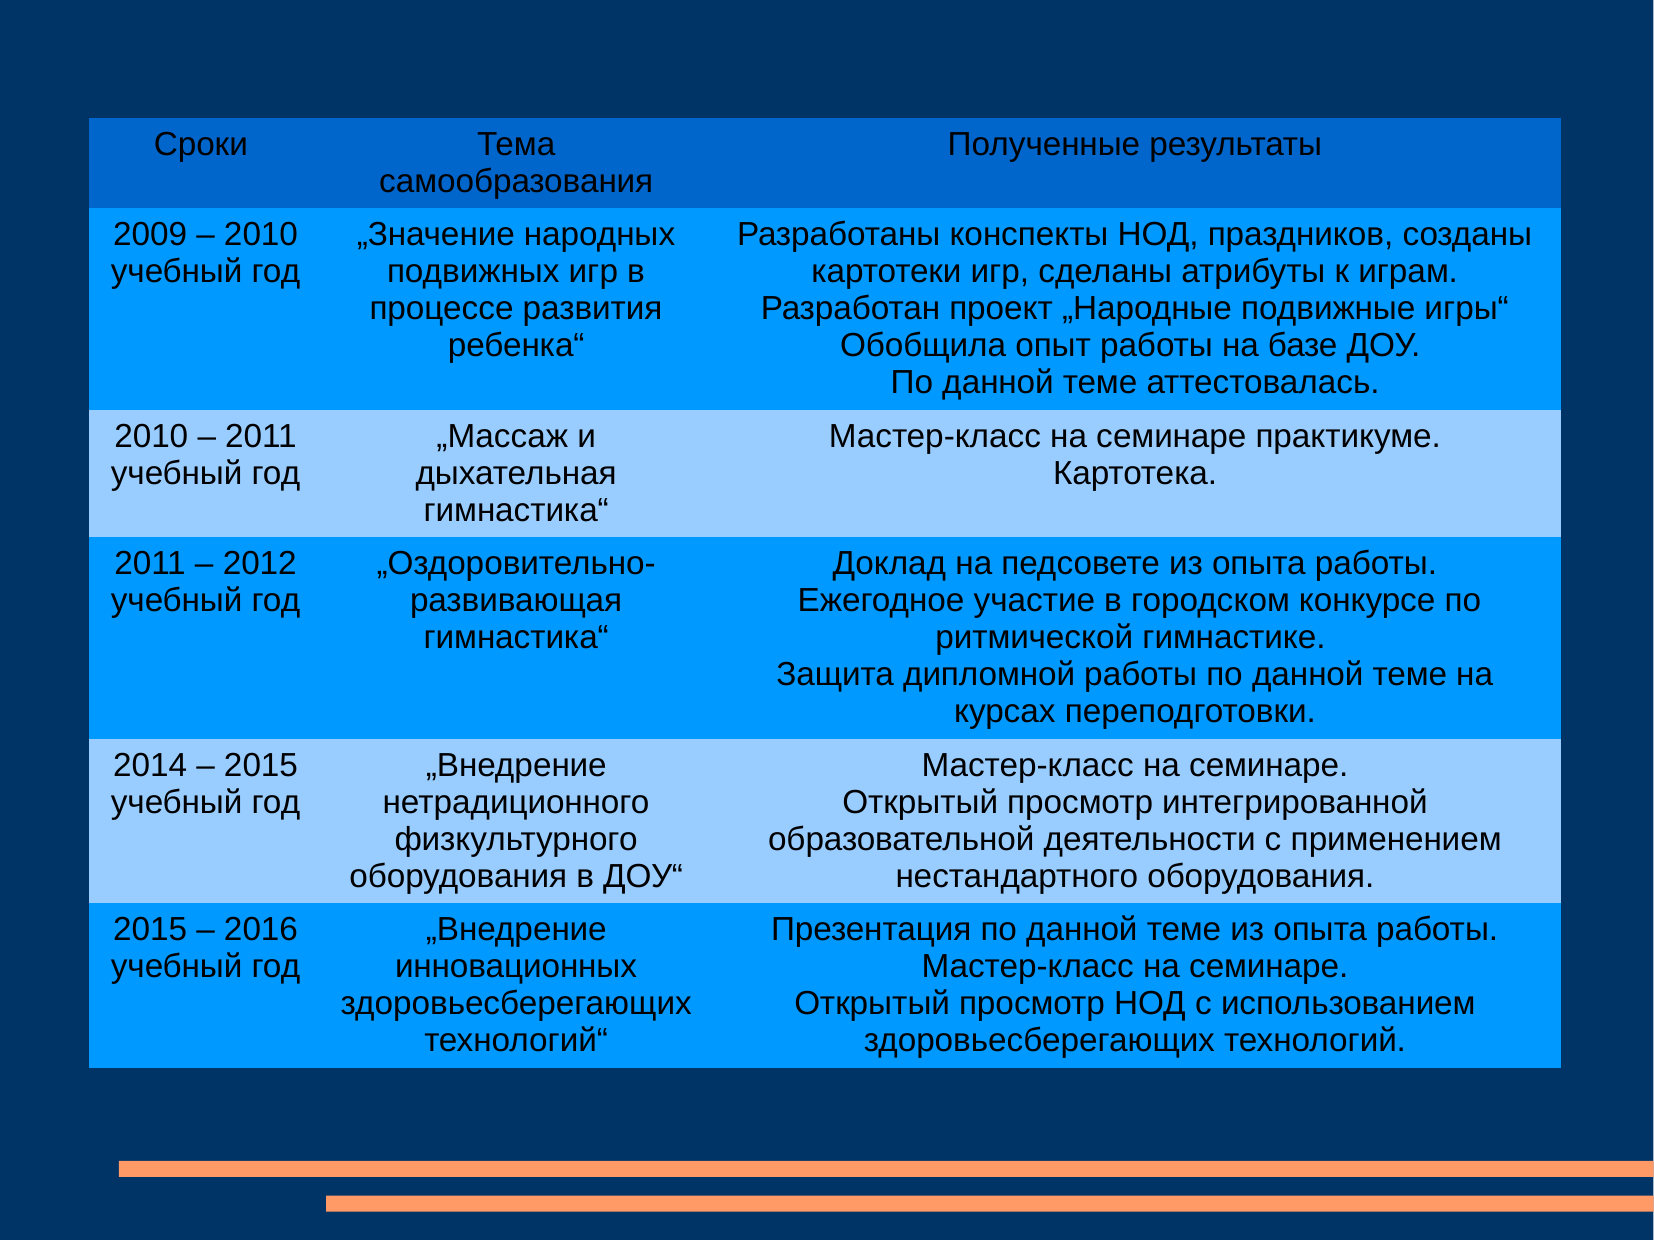

| Сроки | Тема самообразования | Полученные результаты |
| --- | --- | --- |
| 2009 – 2010 учебный год | „Значение народных подвижных игр в процессе развития ребенка“ | Разработаны конспекты НОД, праздников, созданы картотеки игр, сделаны атрибуты к играм. Разработан проект „Народные подвижные игры“ Обобщила опыт работы на базе ДОУ. По данной теме аттестовалась. |
| 2010 – 2011 учебный год | „Массаж и дыхательная гимнастика“ | Мастер-класс на семинаре практикуме. Картотека. |
| 2011 – 2012 учебный год | „Оздоровительно-развивающая гимнастика“ | Доклад на педсовете из опыта работы. Ежегодное участие в городском конкурсе по ритмической гимнастике. Защита дипломной работы по данной теме на курсах переподготовки. |
| 2014 – 2015 учебный год | „Внедрение нетрадиционного физкультурного оборудования в ДОУ“ | Мастер-класс на семинаре. Открытый просмотр интегрированной образовательной деятельности с применением нестандартного оборудования. |
| 2015 – 2016 учебный год | „Внедрение инновационных здоровьесберегающих технологий“ | Презентация по данной теме из опыта работы. Мастер-класс на семинаре. Открытый просмотр НОД с использованием здоровьесберегающих технологий. |